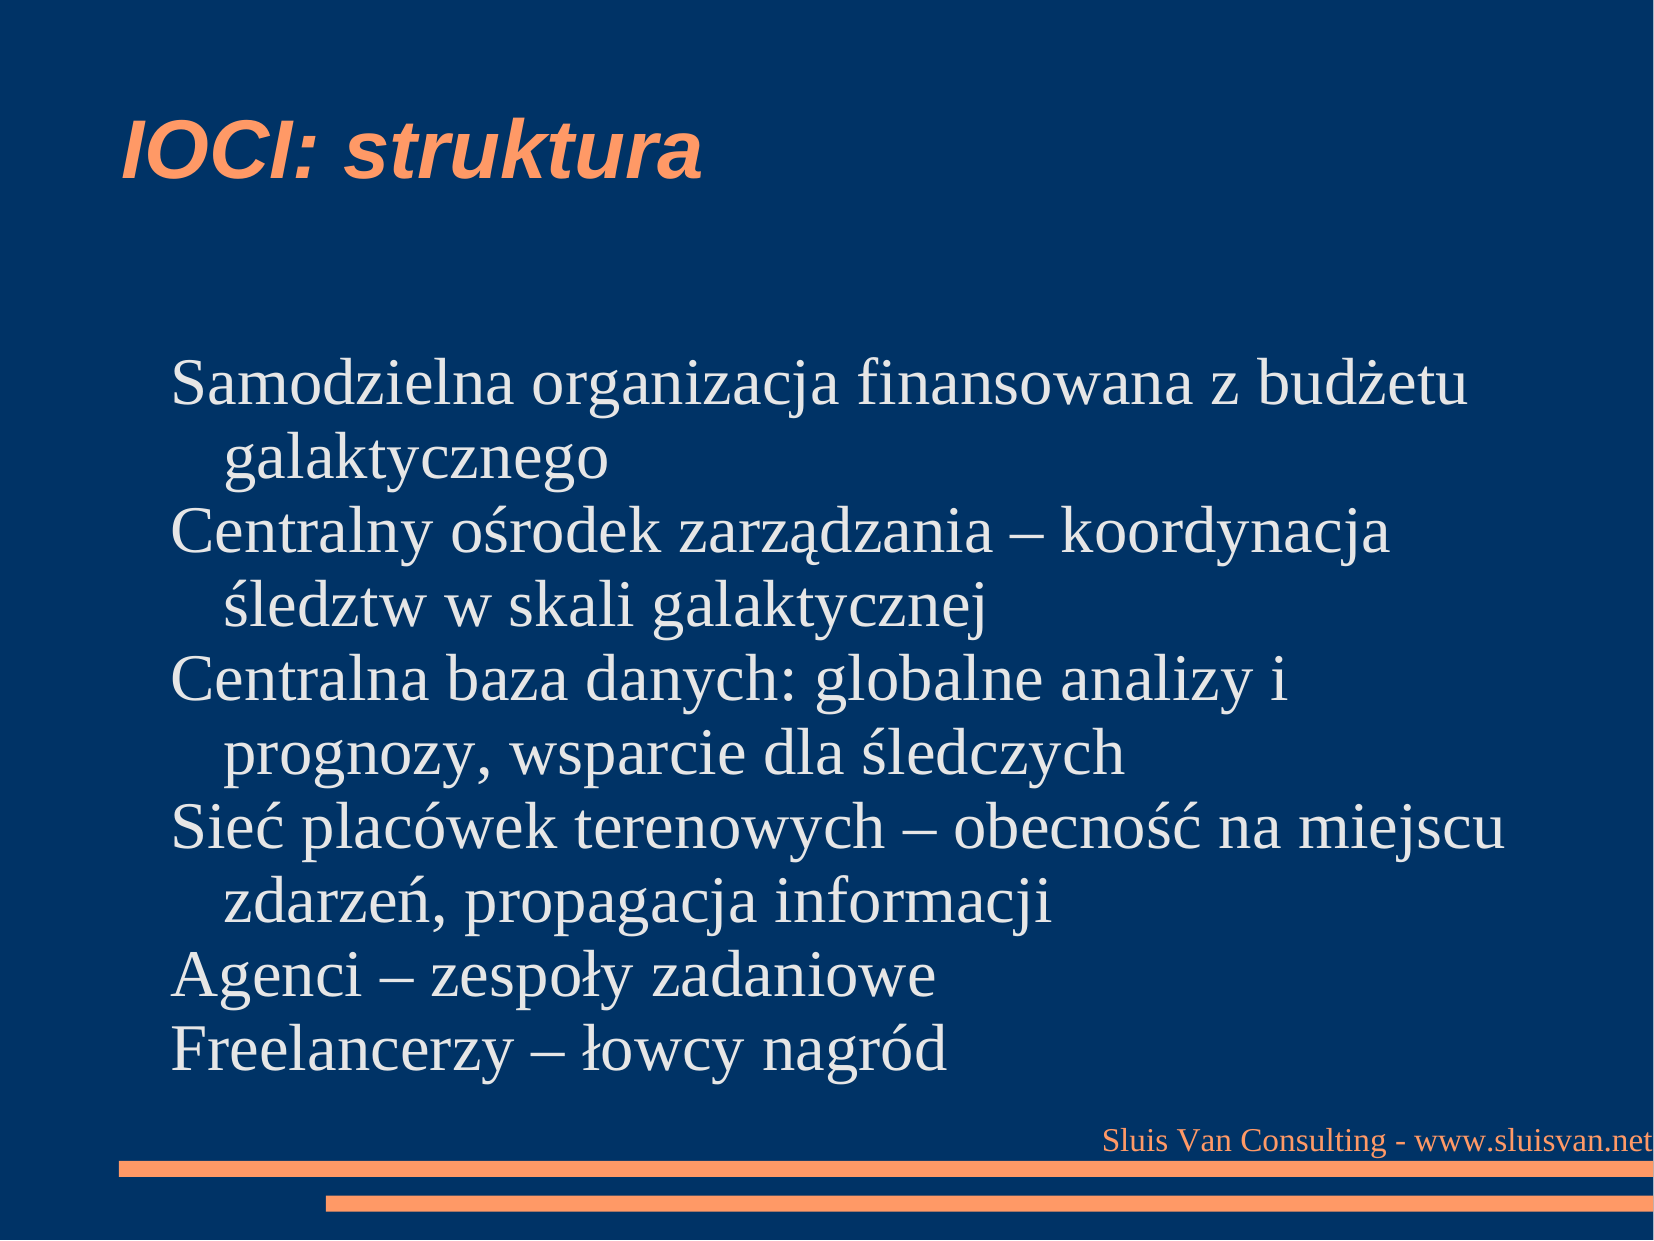

# IOCI: struktura
Samodzielna organizacja finansowana z budżetu galaktycznego
Centralny ośrodek zarządzania – koordynacja śledztw w skali galaktycznej
Centralna baza danych: globalne analizy i prognozy, wsparcie dla śledczych
Sieć placówek terenowych – obecność na miejscu zdarzeń, propagacja informacji
Agenci – zespoły zadaniowe
Freelancerzy – łowcy nagród
Sluis Van Consulting - www.sluisvan.net